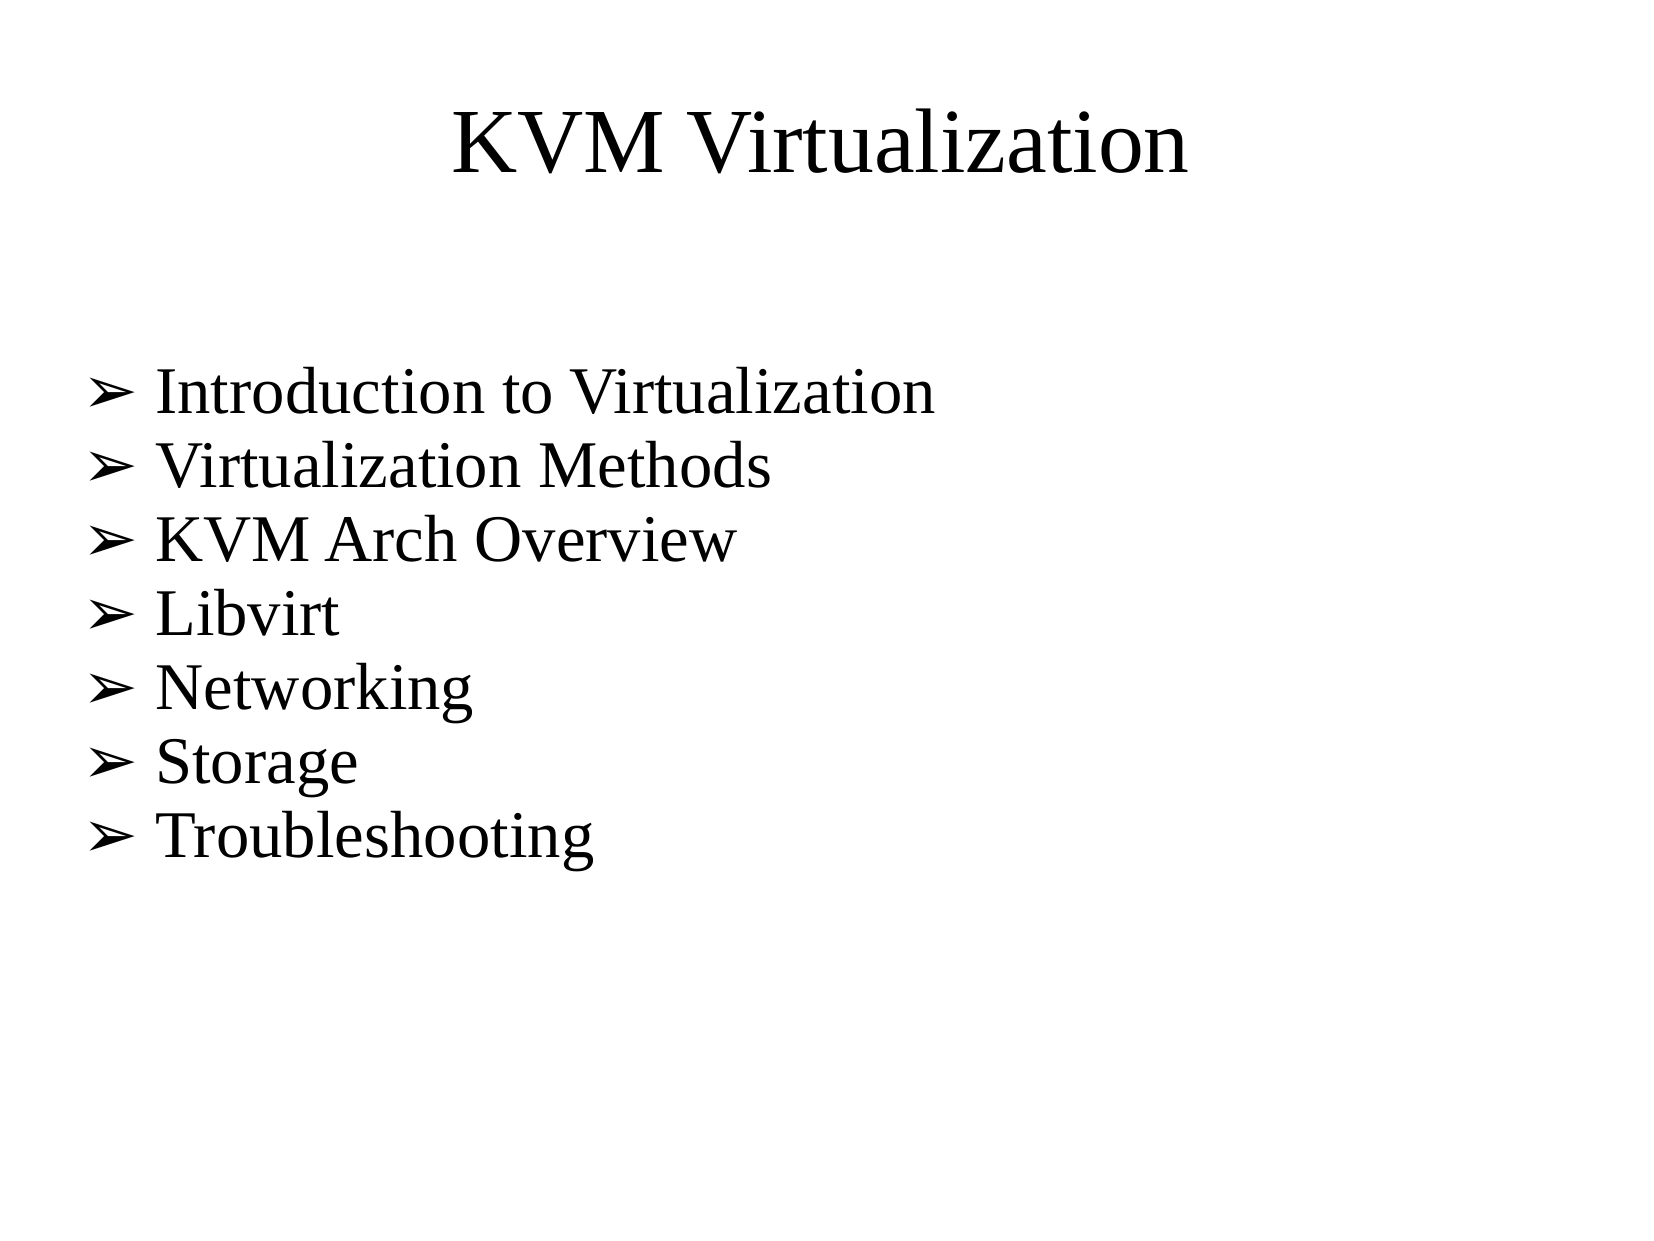

# KVM Virtualization
➢ Introduction to Virtualization
➢ Virtualization Methods
➢ KVM Arch Overview
➢ Libvirt
➢ Networking
➢ Storage
➢ Troubleshooting